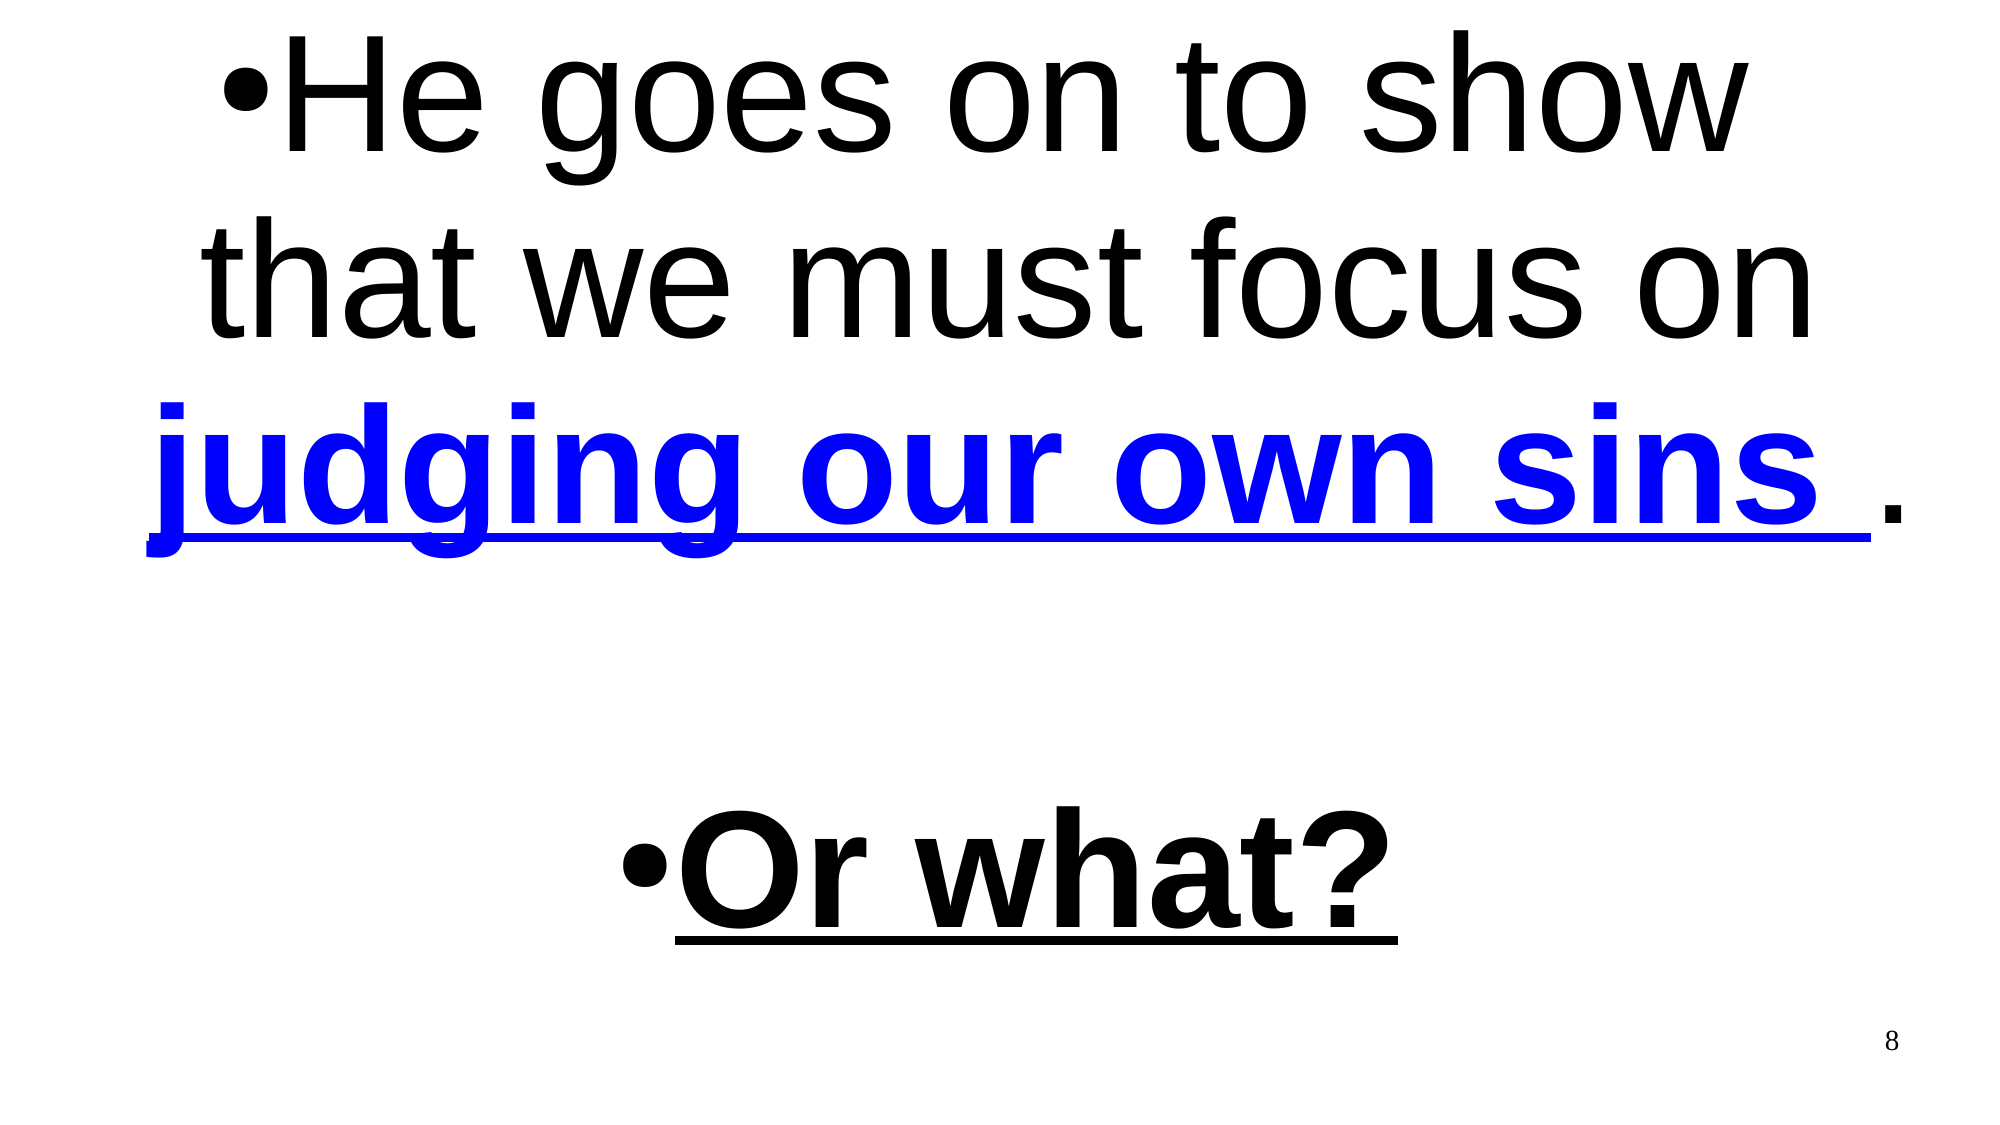

# He goes on to show that we must focus on judging our own sins .
Or what?
8